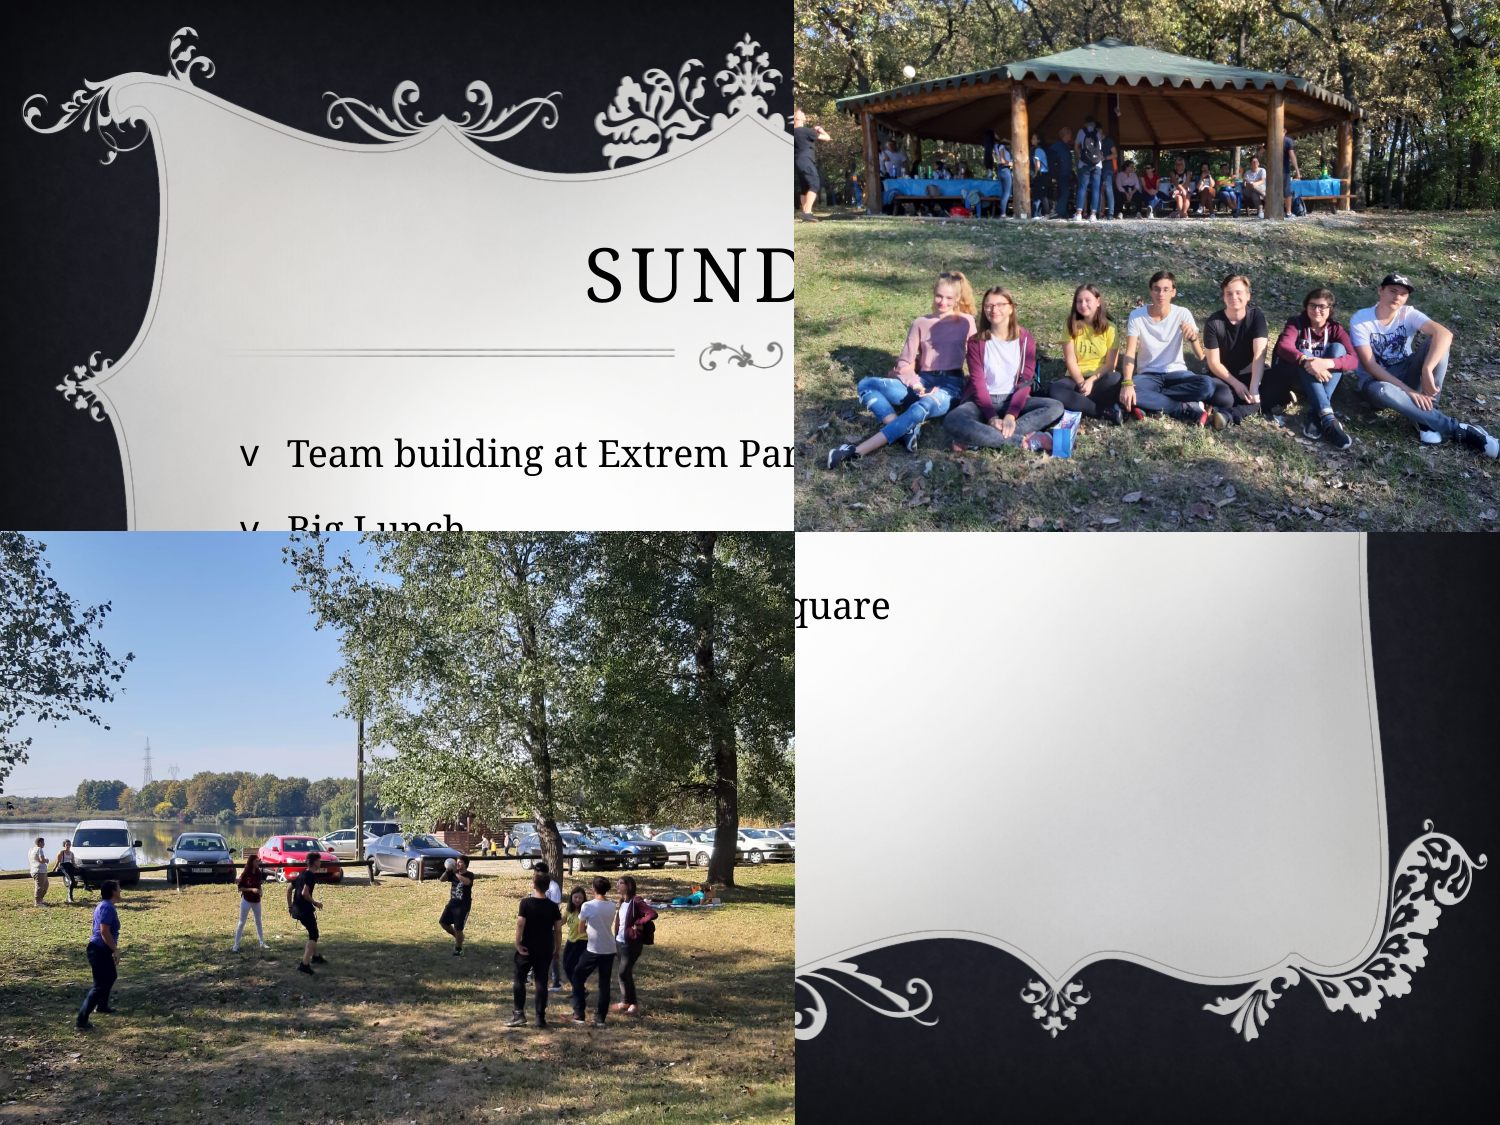

# SUNDAY
Team building at Extrem Park Cernica
Big Lunch
Water Symphony in Unirii Square